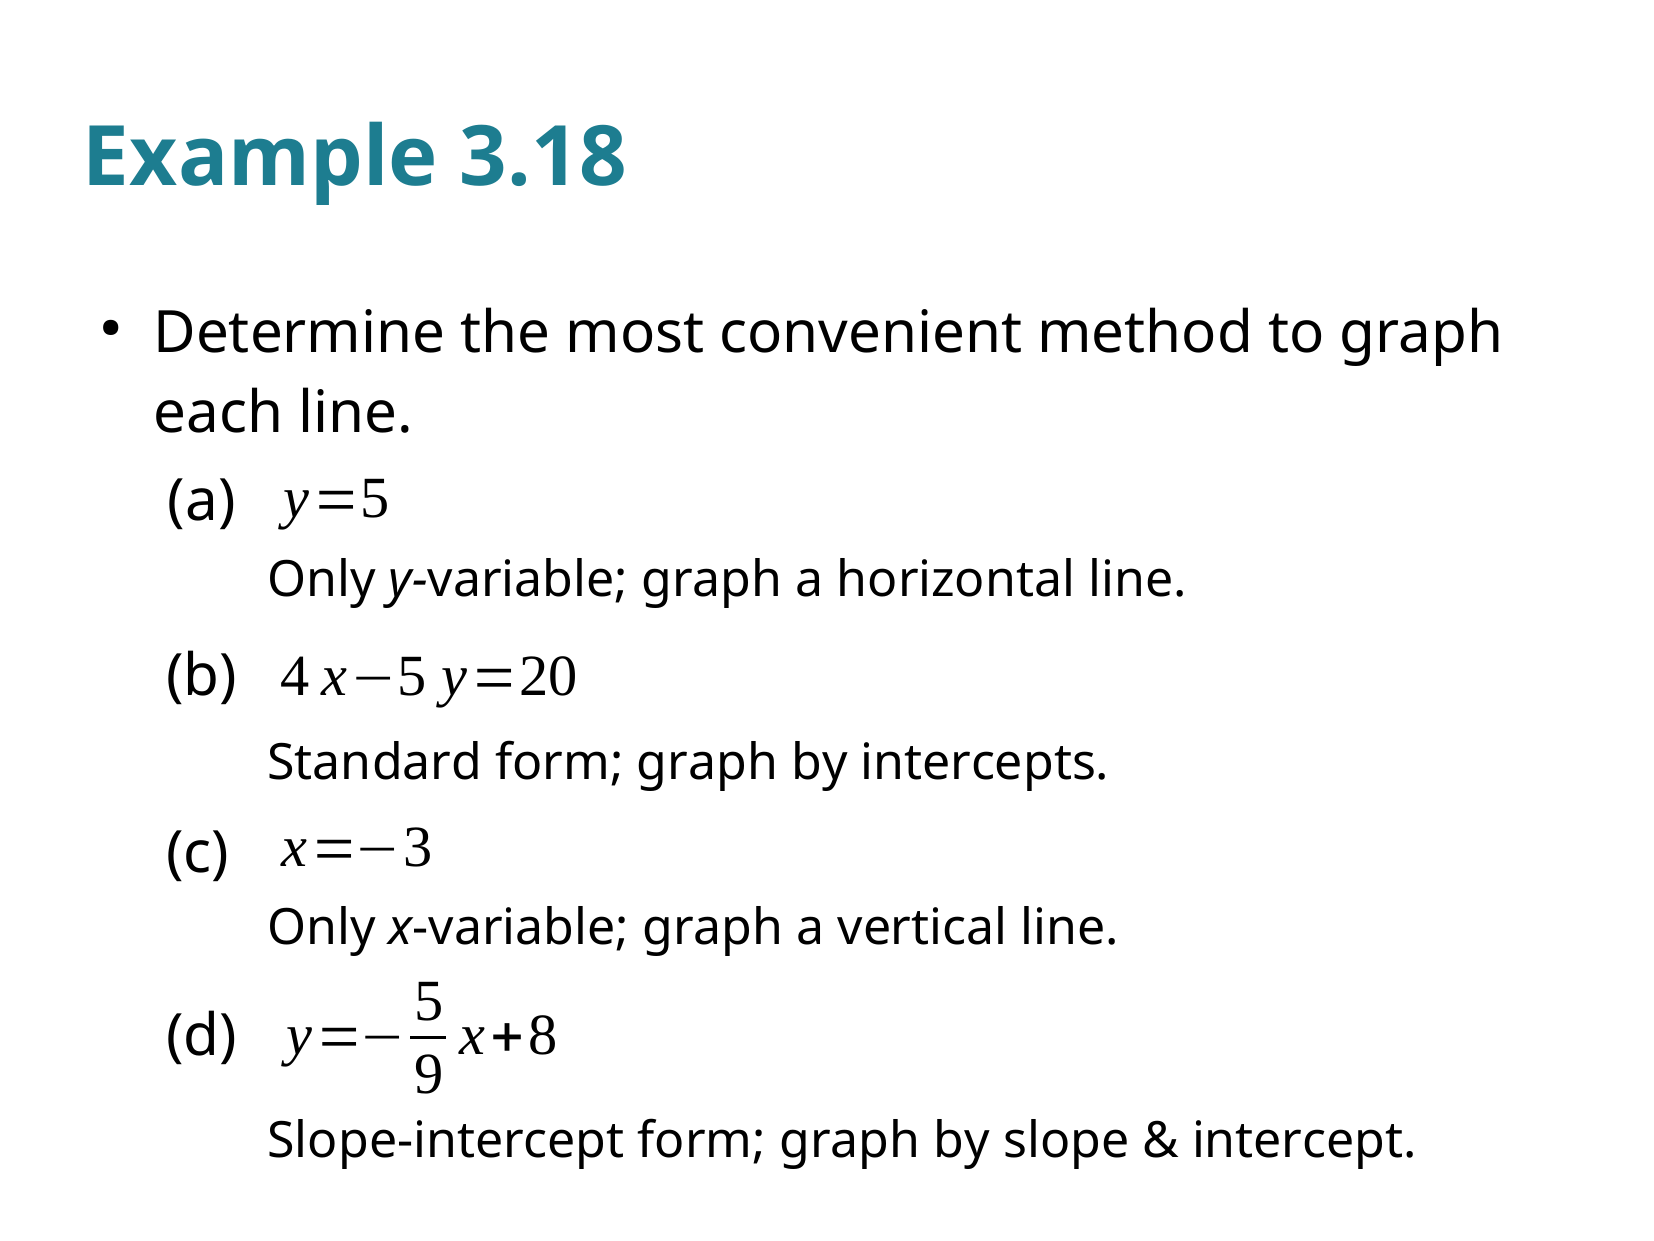

# Example 3.18
Determine the most convenient method to graph each line.
(a)
Only y-variable; graph a horizontal line.
(b)
Standard form; graph by intercepts.
(c)
Only x-variable; graph a vertical line.
(d)
Slope-intercept form; graph by slope & intercept.